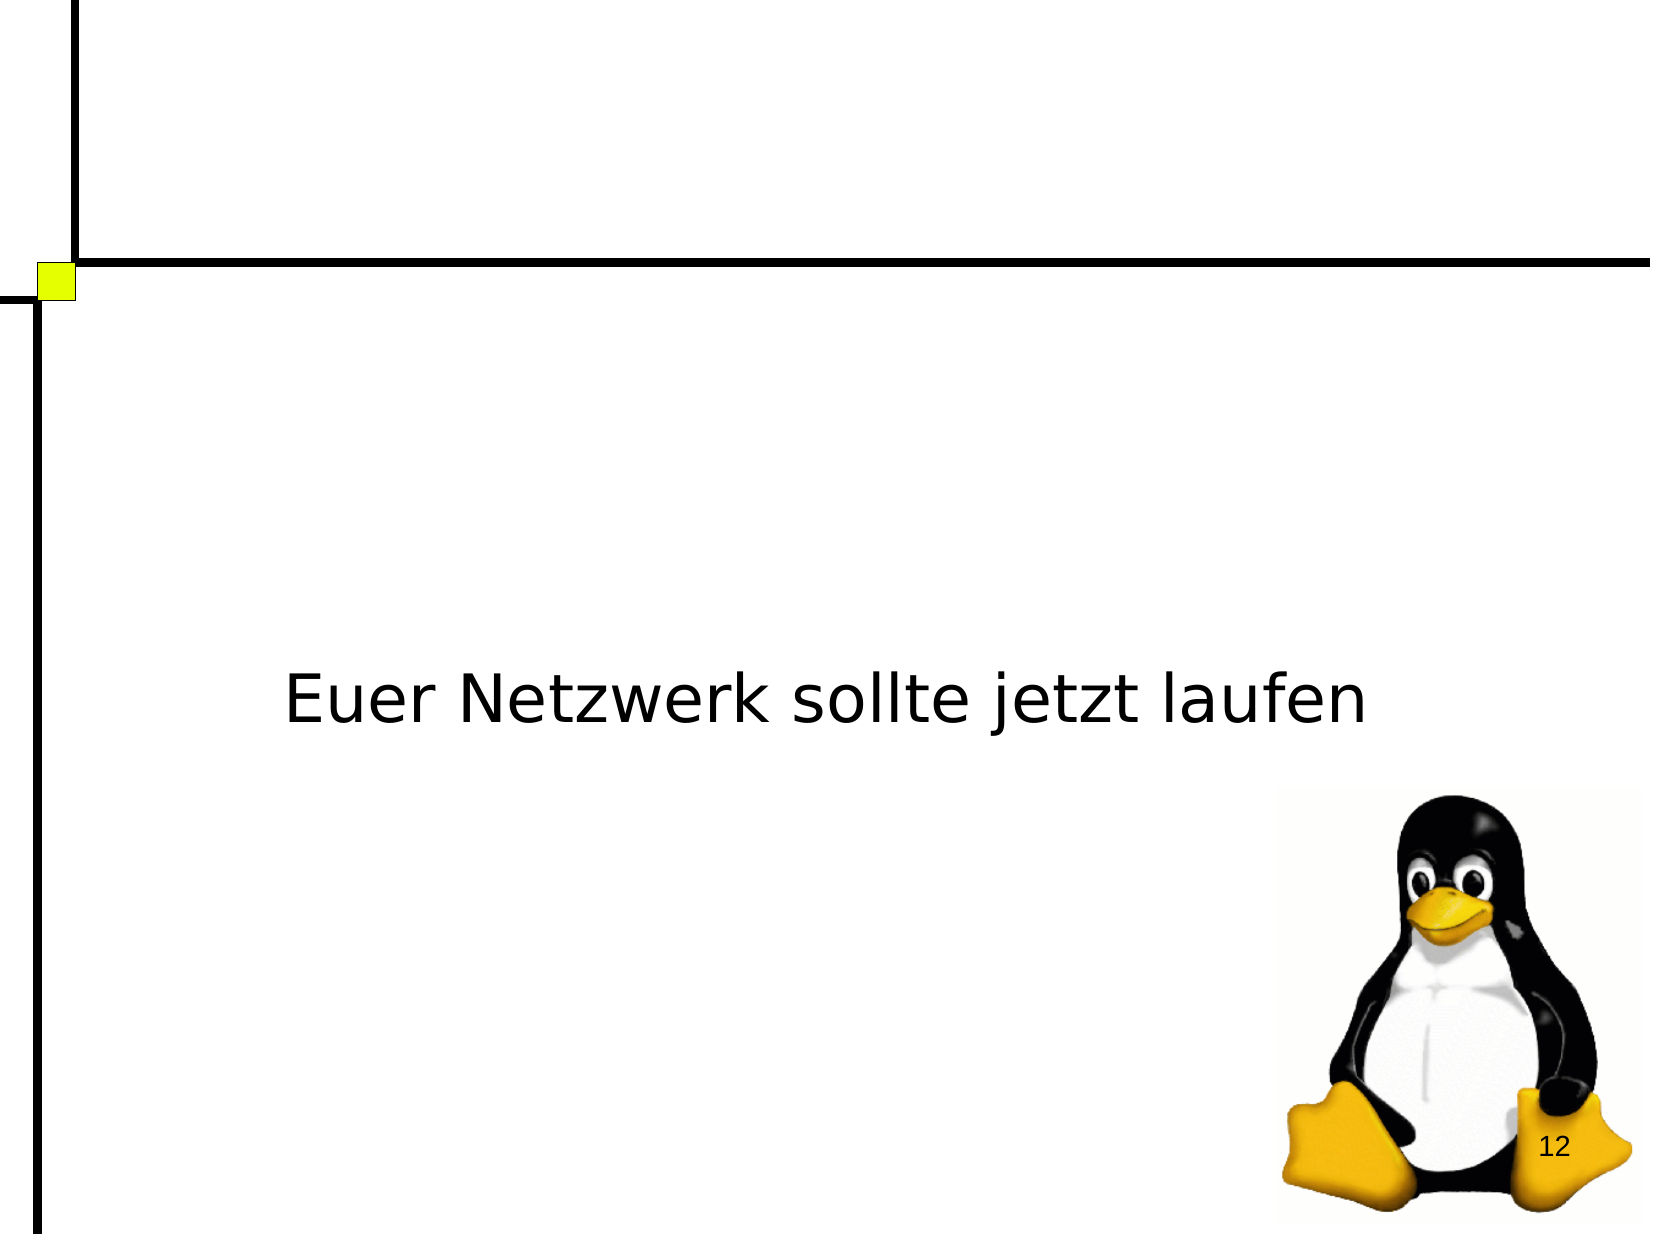

#
Euer Netzwerk sollte jetzt laufen
12